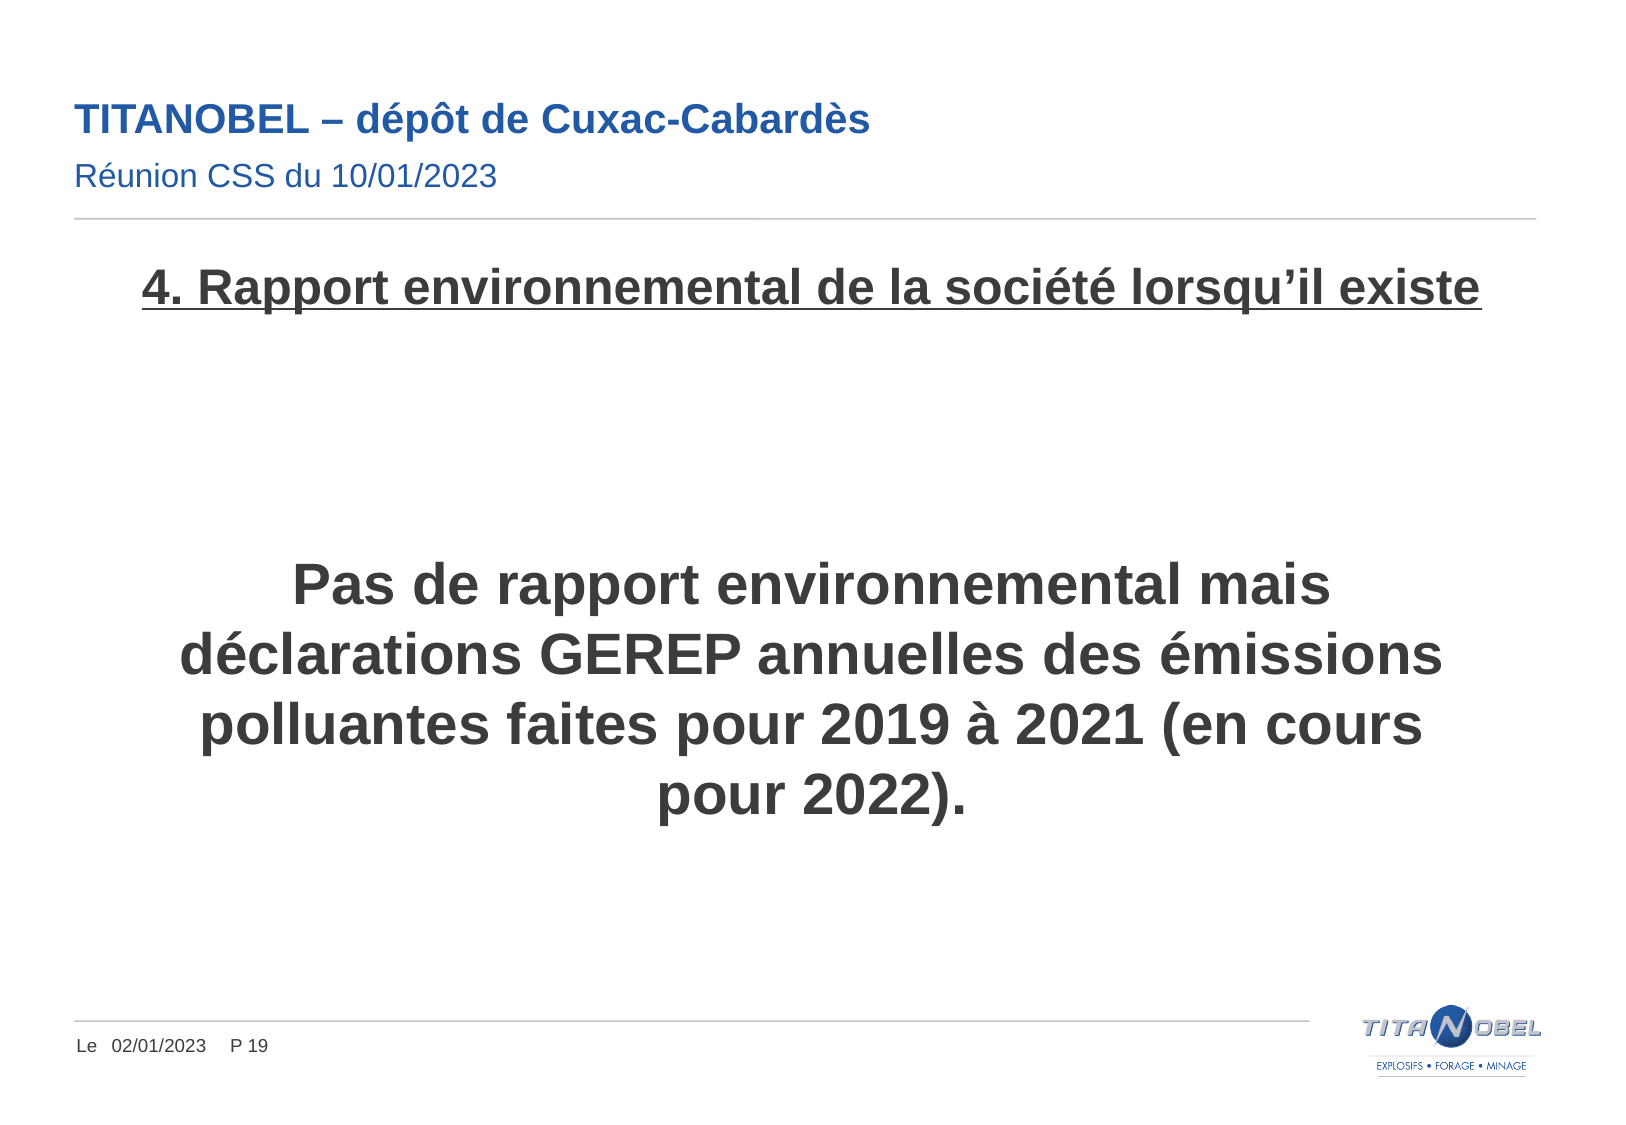

#
TITANOBEL – dépôt de Cuxac-Cabardès
Réunion CSS du 10/01/2023
4. Rapport environnemental de la société lorsqu’il existe
Pas de rapport environnemental mais déclarations GEREP annuelles des émissions polluantes faites pour 2019 à 2021 (en cours pour 2022).
02/01/2023